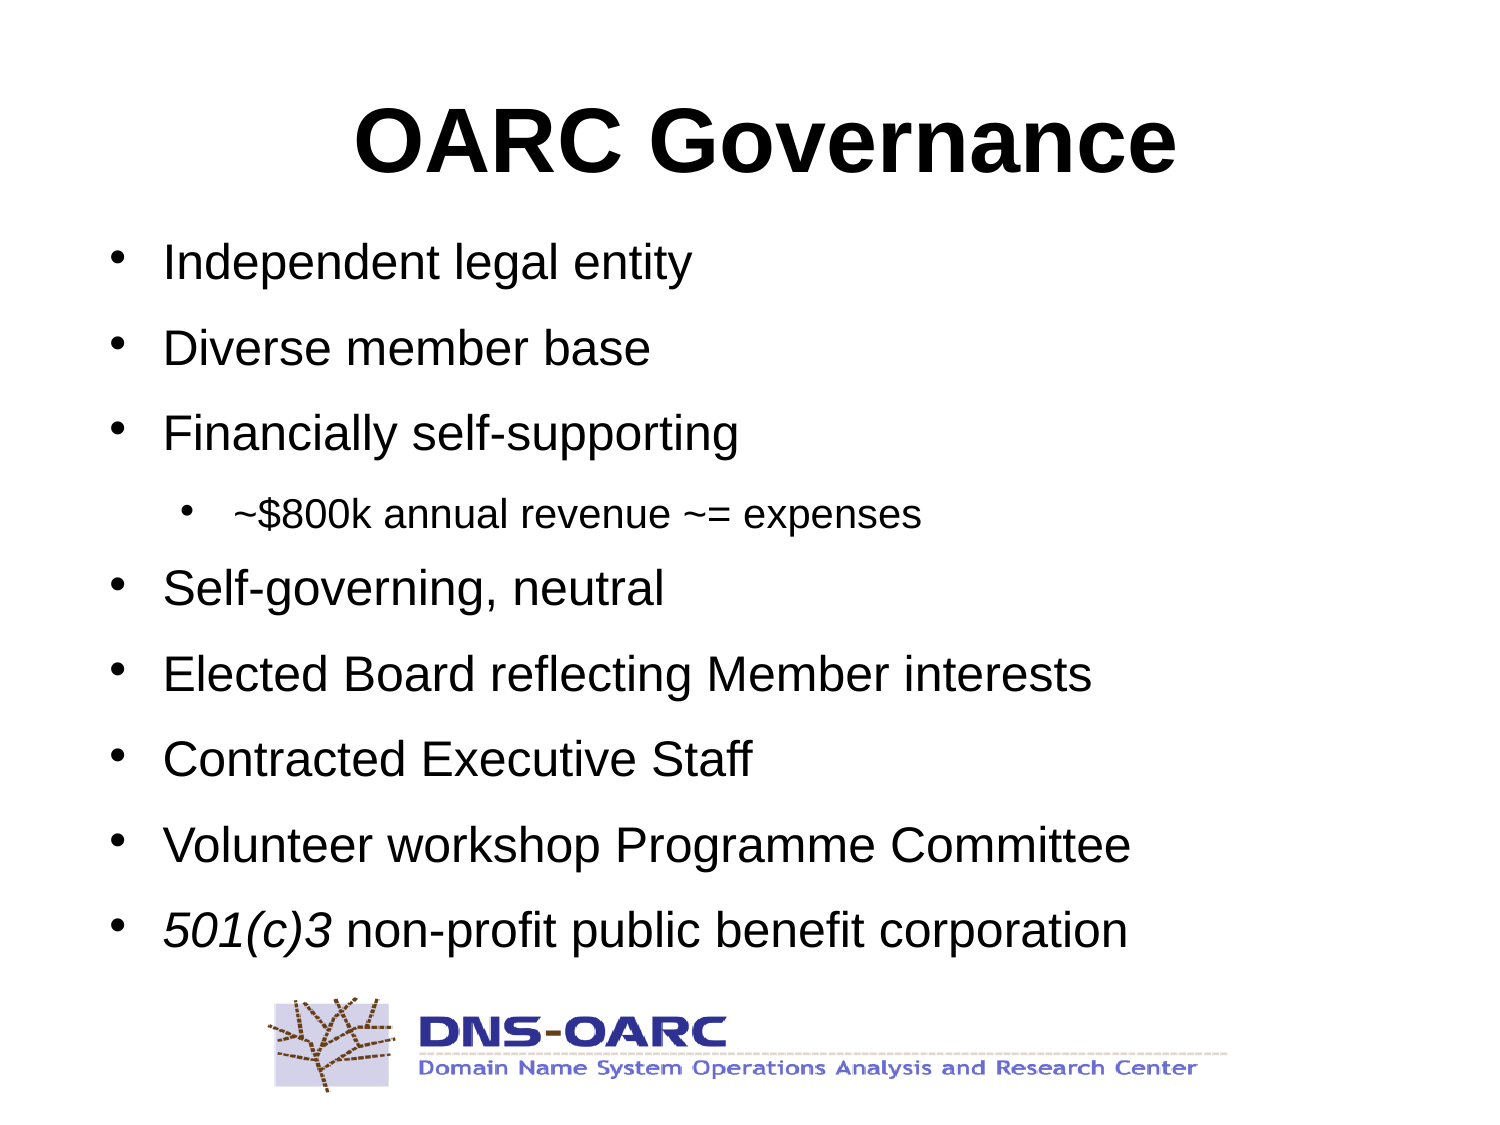

# OARC Governance
Independent legal entity
Diverse member base
Financially self-supporting
~$800k annual revenue ~= expenses
Self-governing, neutral
Elected Board reflecting Member interests
Contracted Executive Staff
Volunteer workshop Programme Committee
501(c)3 non-profit public benefit corporation